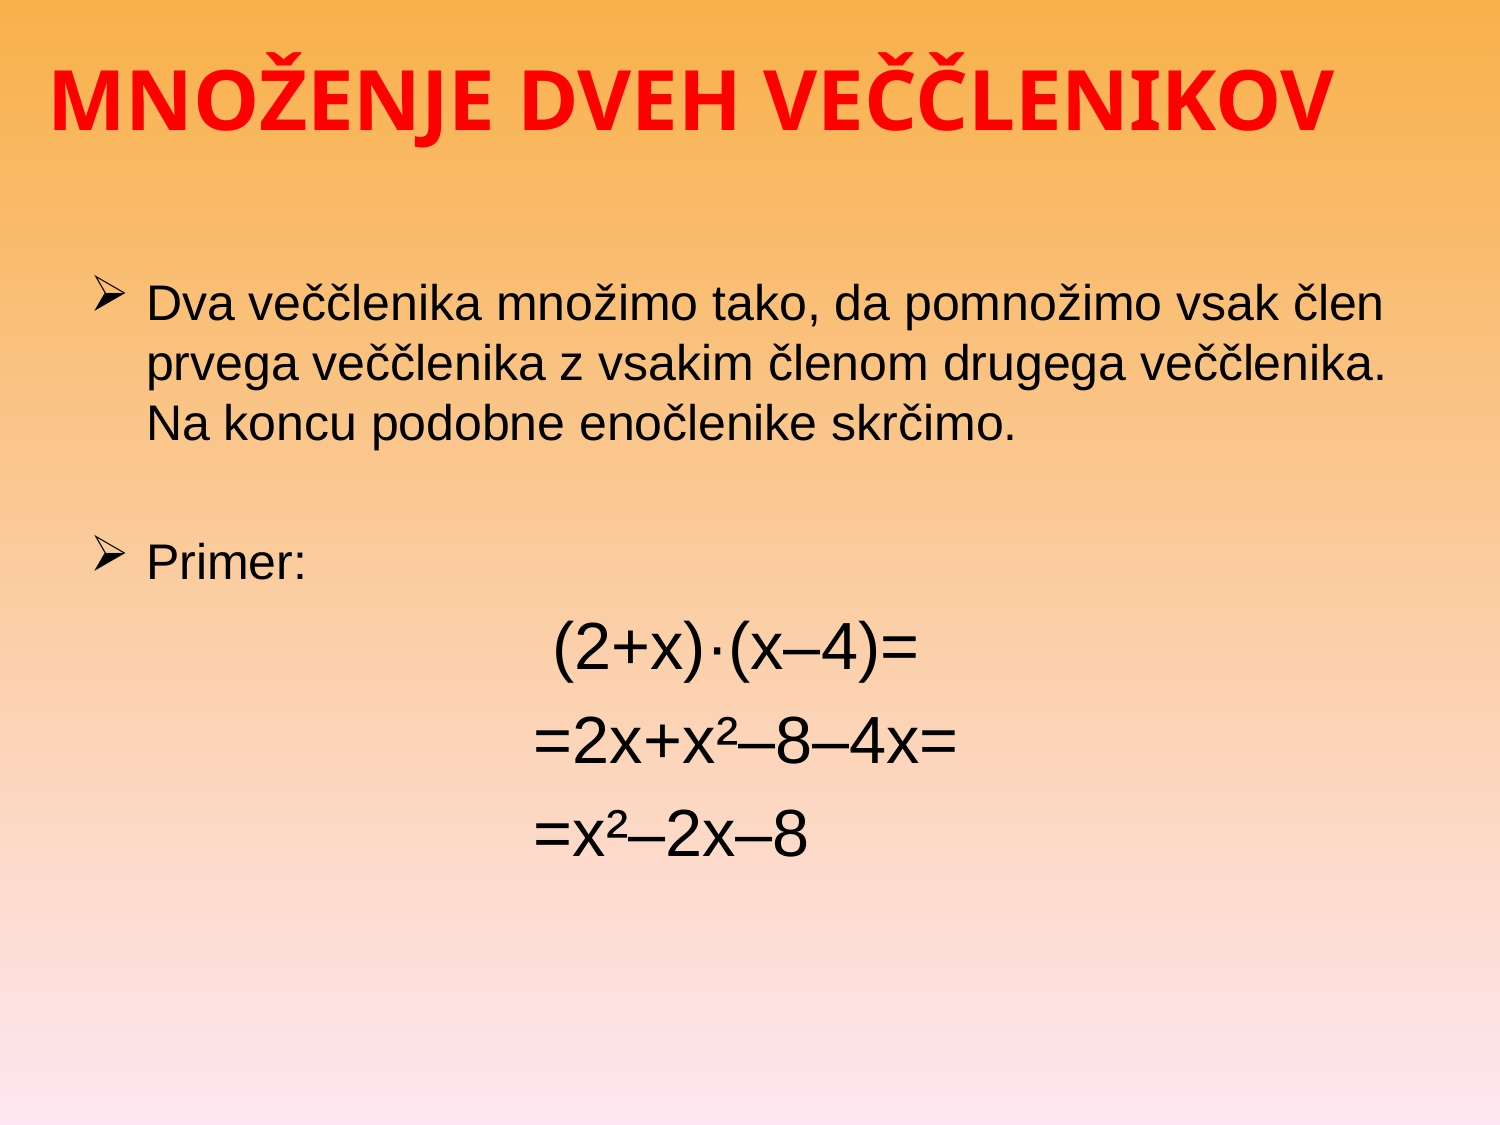

# MNOŽENJE DVEH VEČČLENIKOV
Dva veččlenika množimo tako, da pomnožimo vsak člen prvega veččlenika z vsakim členom drugega veččlenika. Na koncu podobne enočlenike skrčimo.
Primer:
 (2+x)·(x–4)=
 =2x+x²–8–4x=
 =x²–2x–8